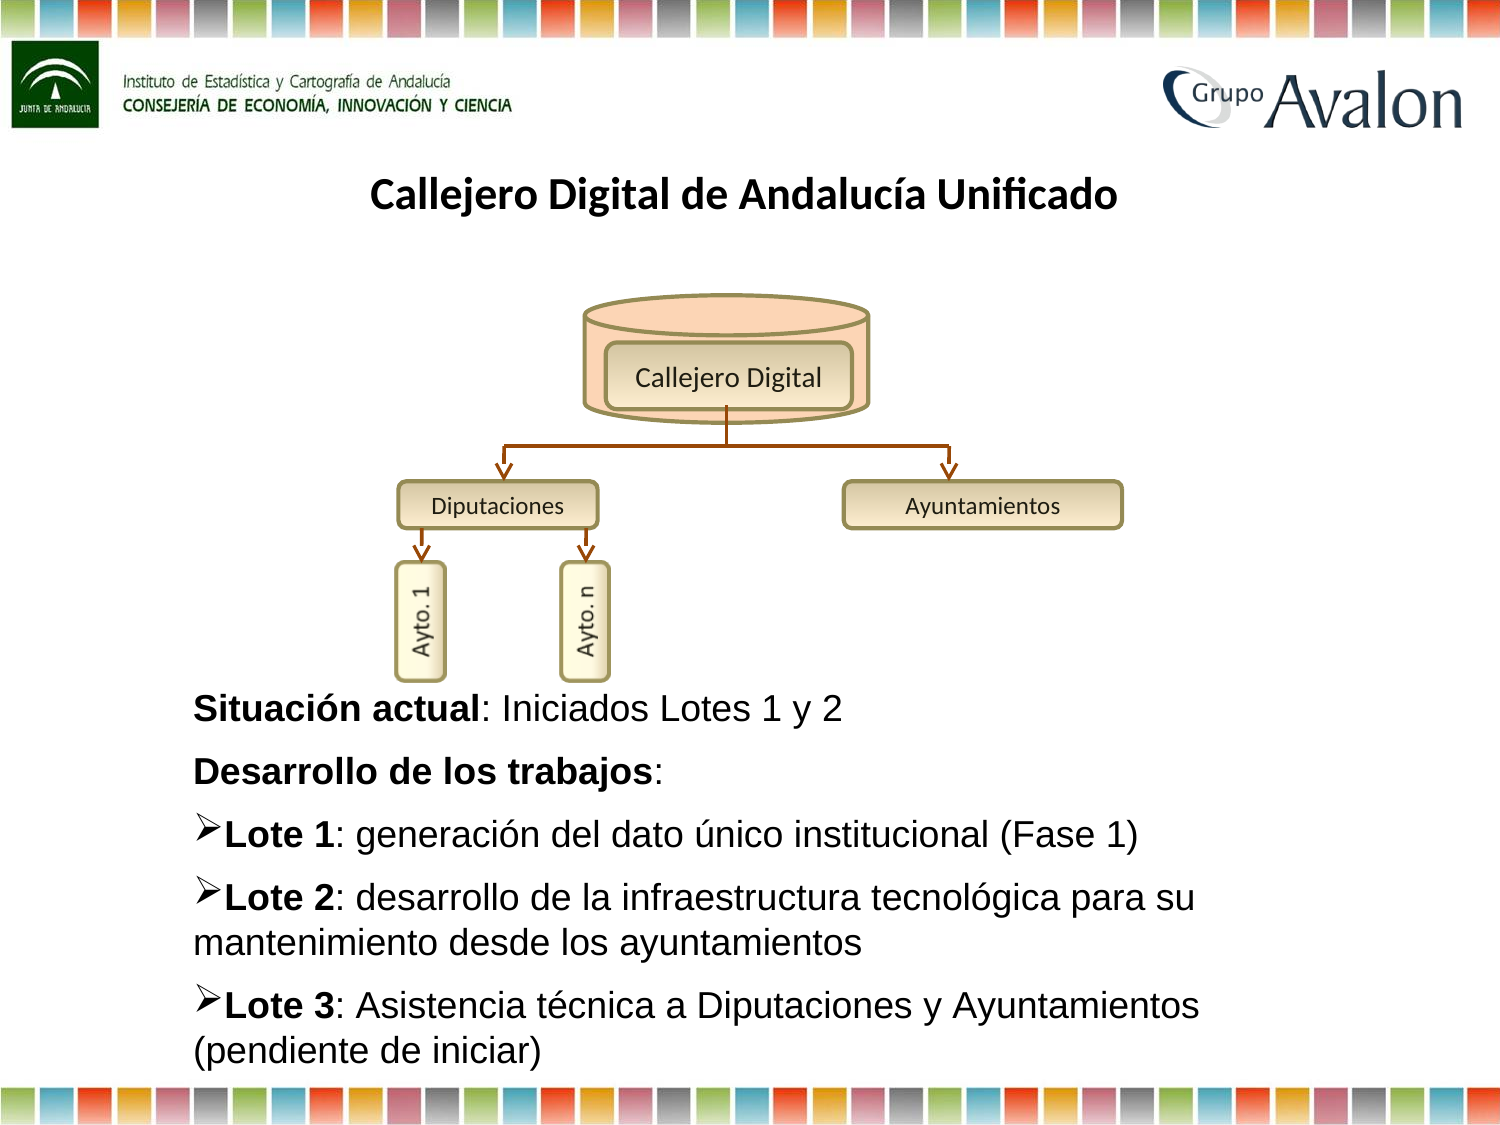

Callejero Digital de Andalucía Unificado
Callejero Digital
Diputaciones
Ayuntamientos
Situación actual: Iniciados Lotes 1 y 2
Desarrollo de los trabajos:
Lote 1: generación del dato único institucional (Fase 1)
Lote 2: desarrollo de la infraestructura tecnológica para su mantenimiento desde los ayuntamientos
Lote 3: Asistencia técnica a Diputaciones y Ayuntamientos (pendiente de iniciar)